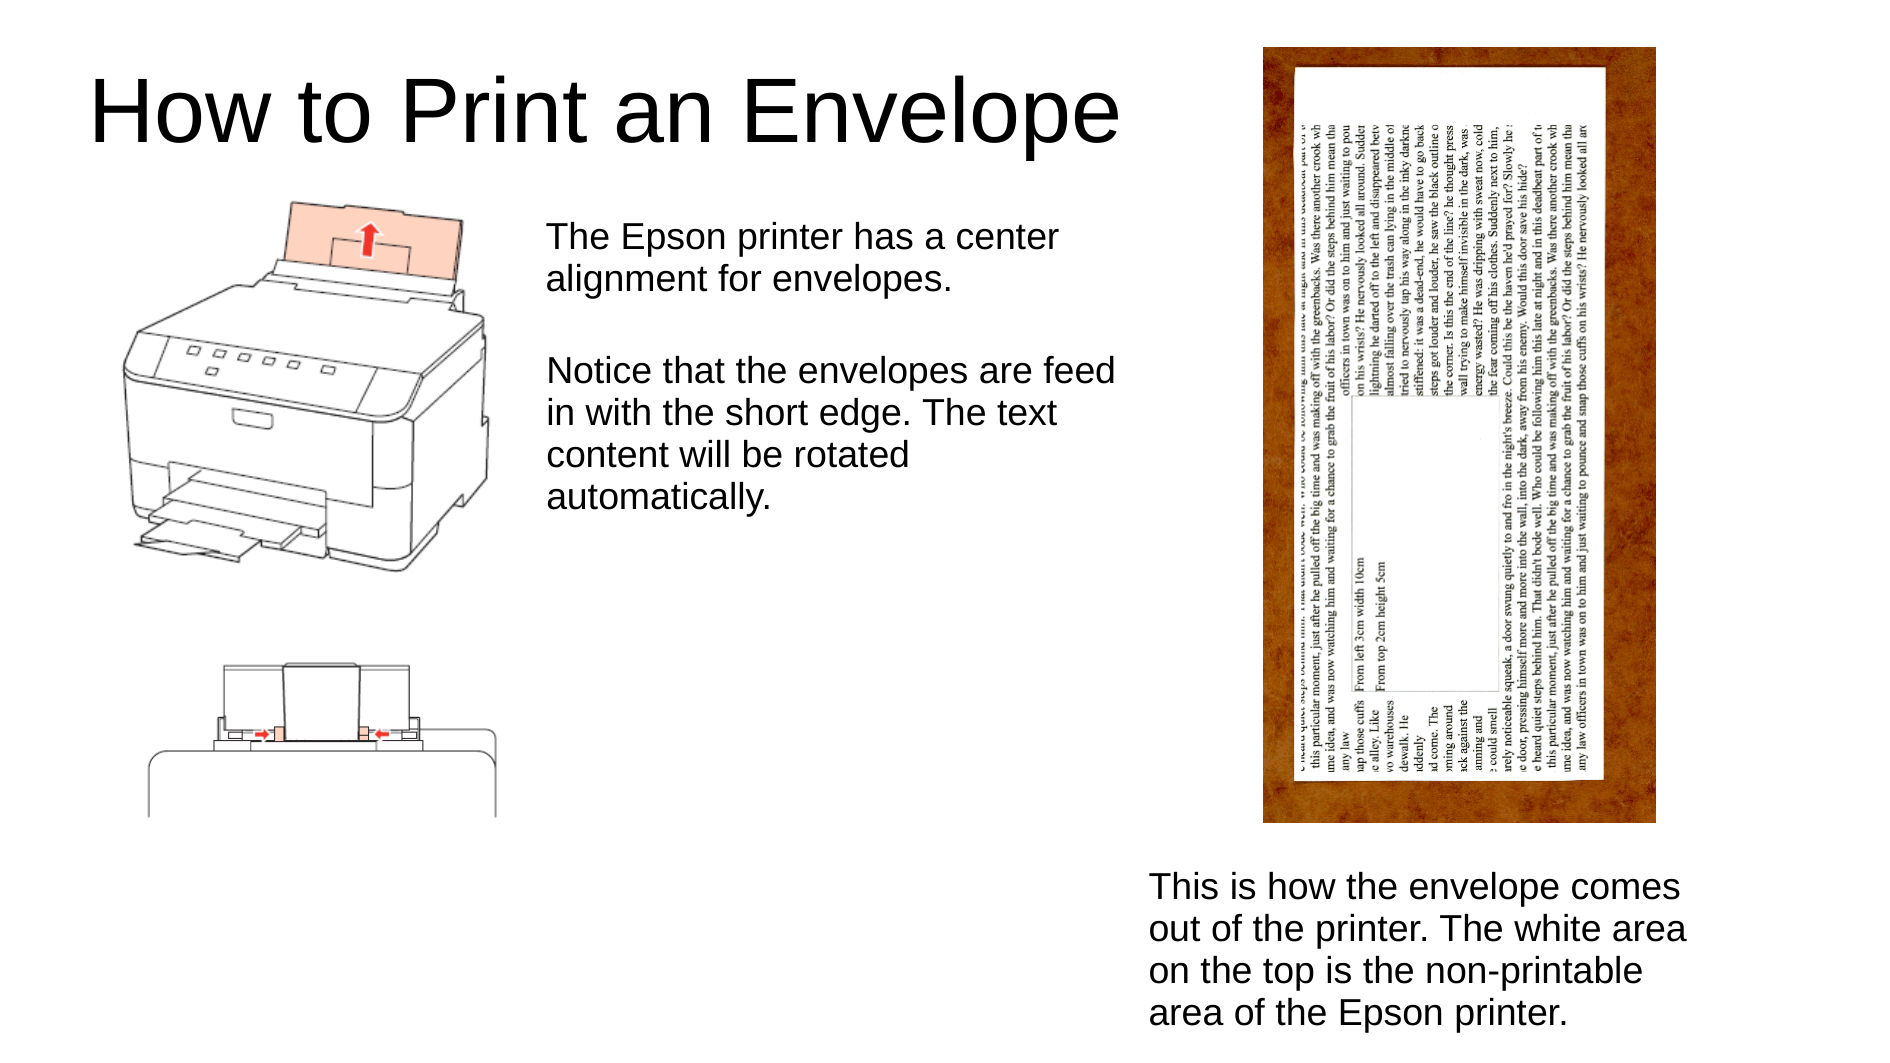

# How to Print an Envelope
The Epson printer has a center alignment for envelopes.
Notice that the envelopes are feed in with the short edge. The text content will be rotated automatically.
This is how the envelope comes out of the printer. The white area on the top is the non-printable area of the Epson printer.